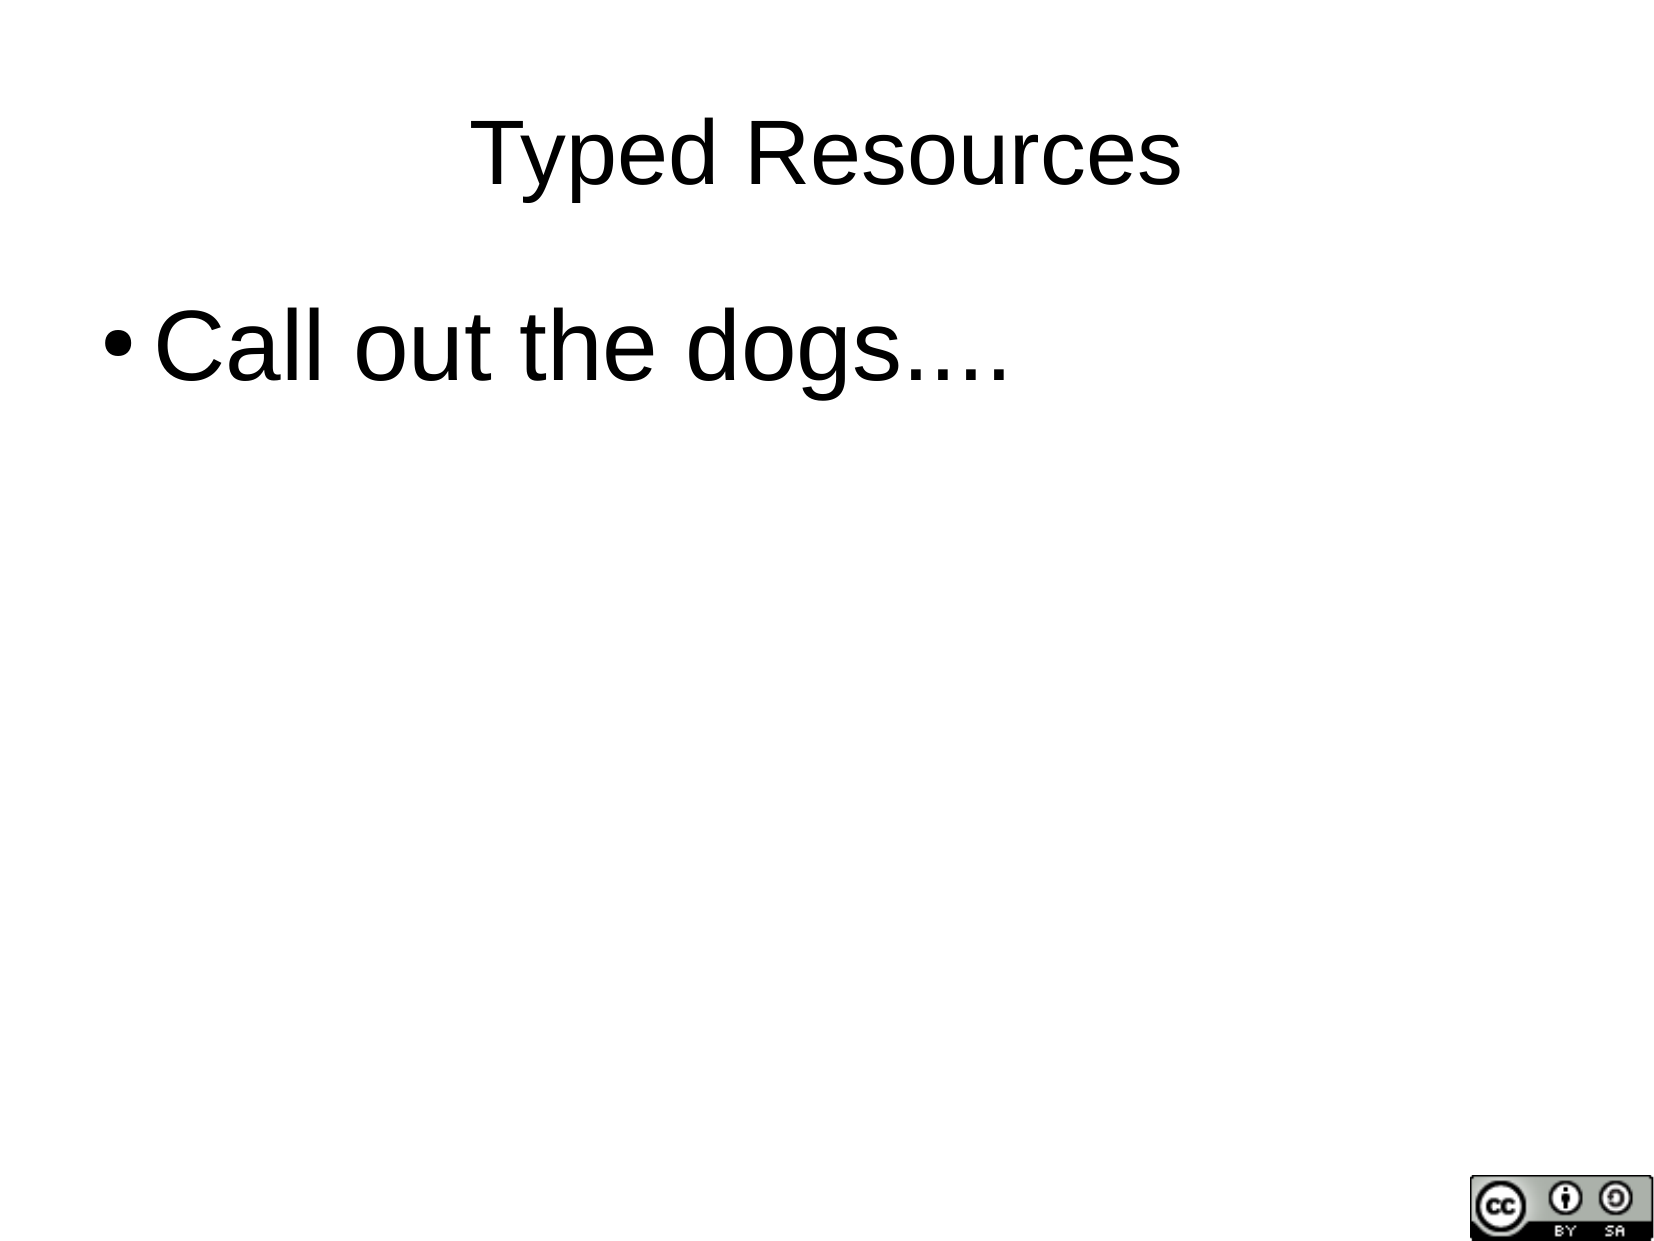

# Typed Resources
Call out the dogs....